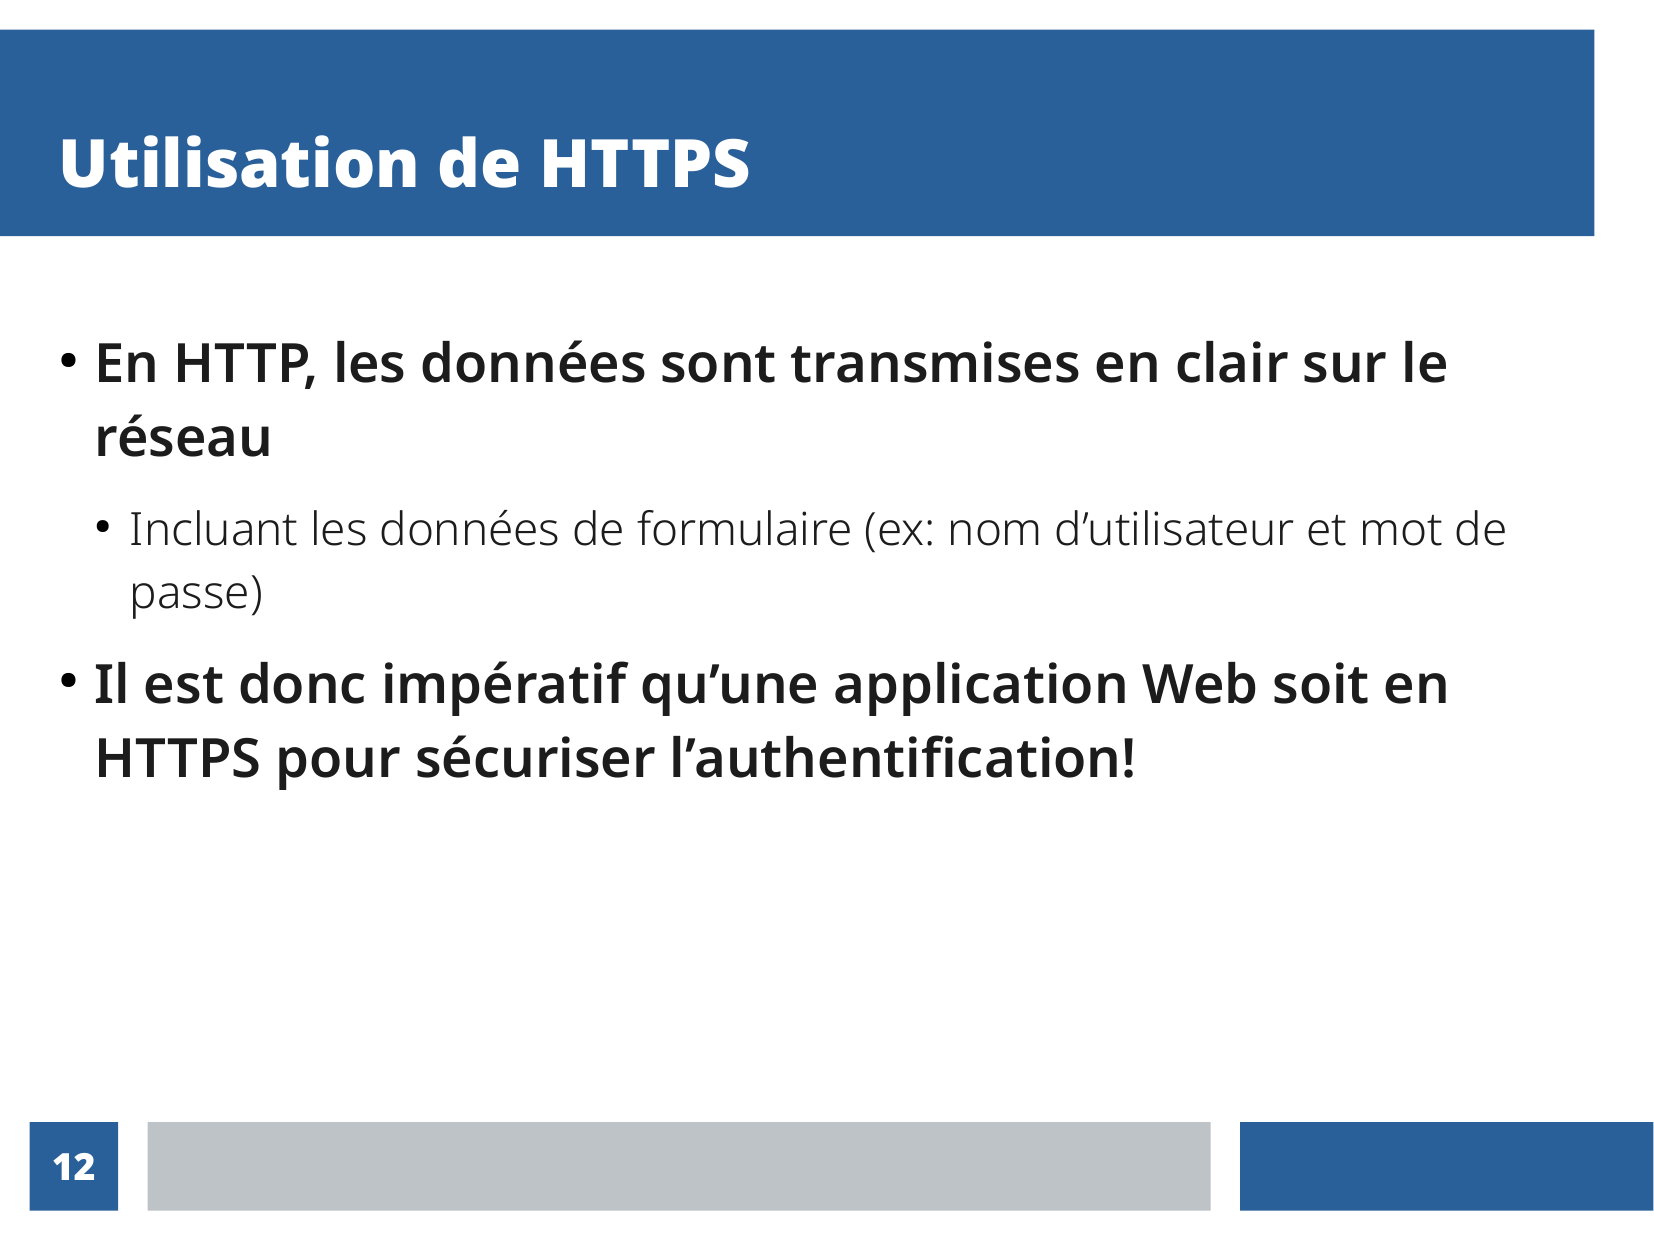

# Utilisation de HTTPS
En HTTP, les données sont transmises en clair sur le réseau
Incluant les données de formulaire (ex: nom d’utilisateur et mot de passe)
Il est donc impératif qu’une application Web soit en HTTPS pour sécuriser l’authentification!
12